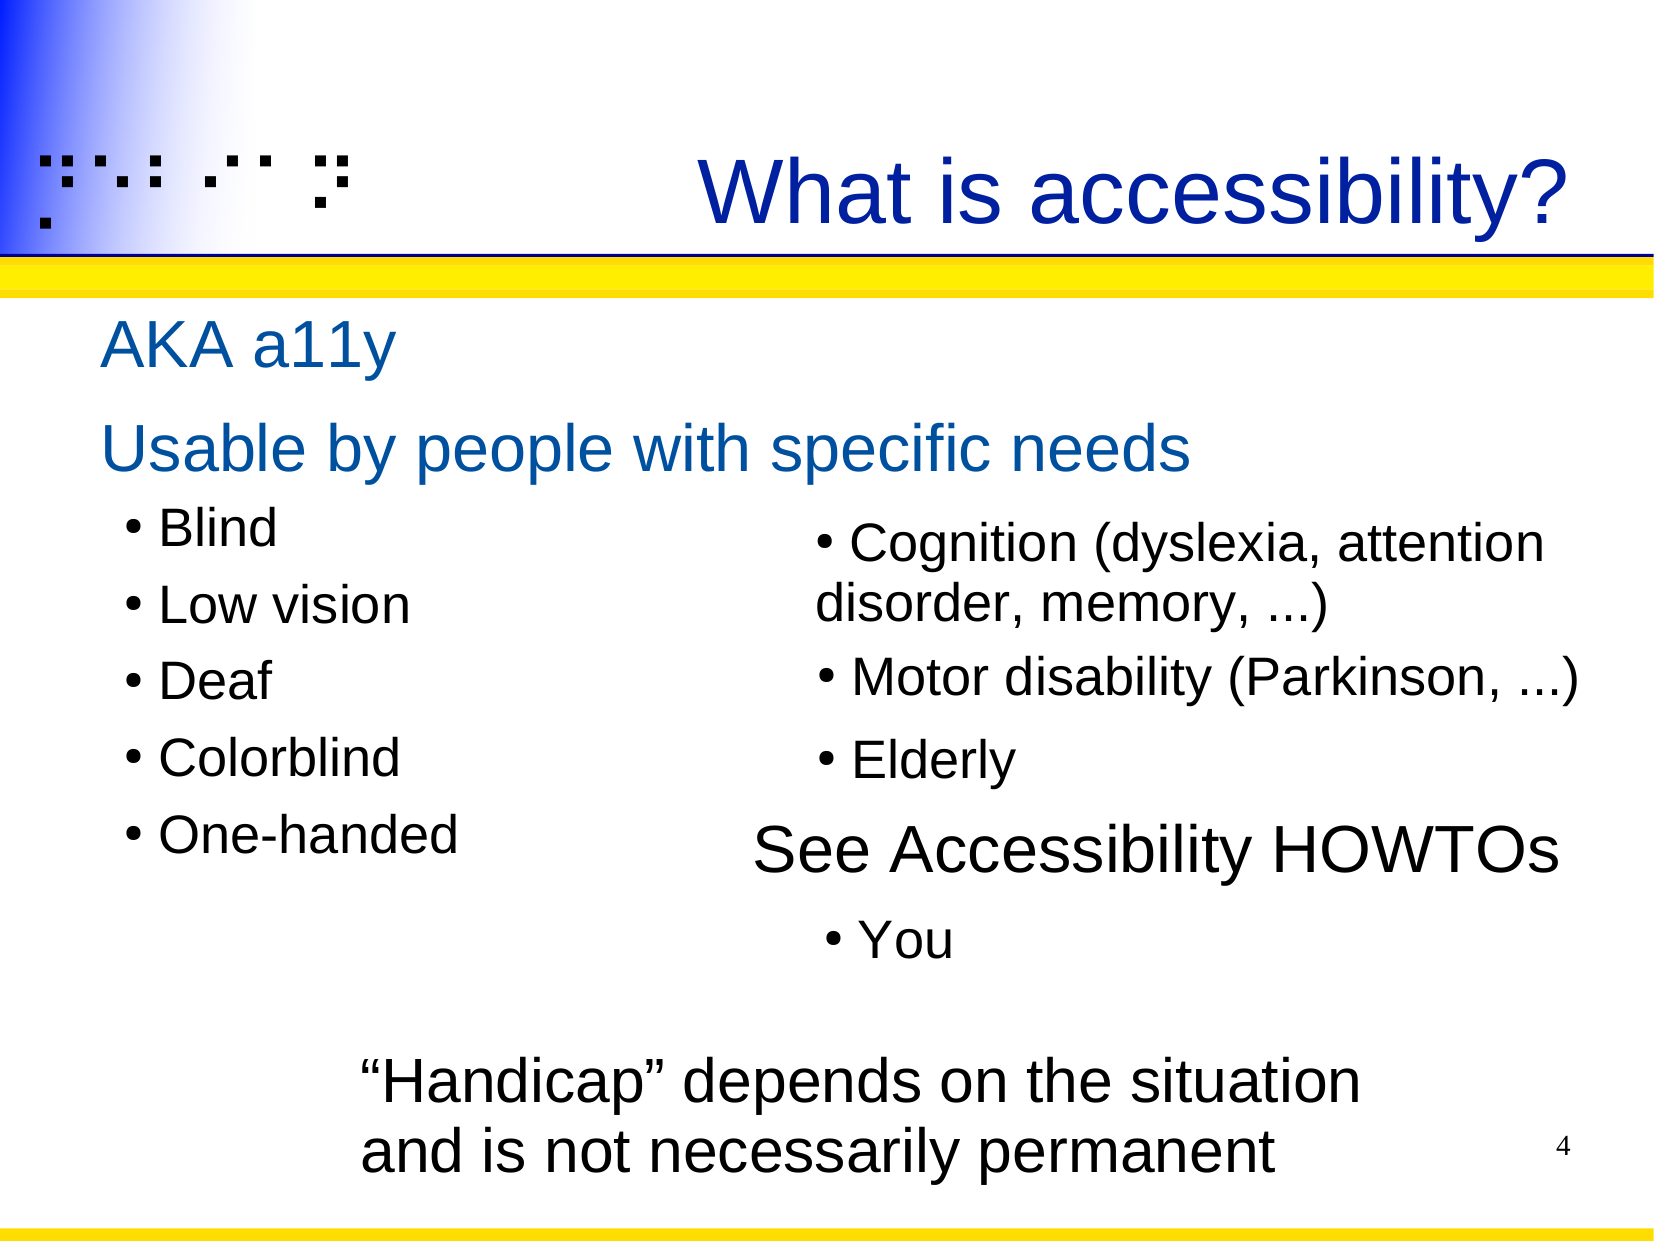

# What is accessibility?
AKA a11y
Usable by people with specific needs
 Blind
 Cognition (dyslexia, attention disorder, memory, ...)
 Low vision
 Motor disability (Parkinson, ...)
 Deaf
 Colorblind
 Elderly
 One-handed
See Accessibility HOWTOs
 You
“Handicap” depends on the situation
and is not necessarily permanent
4